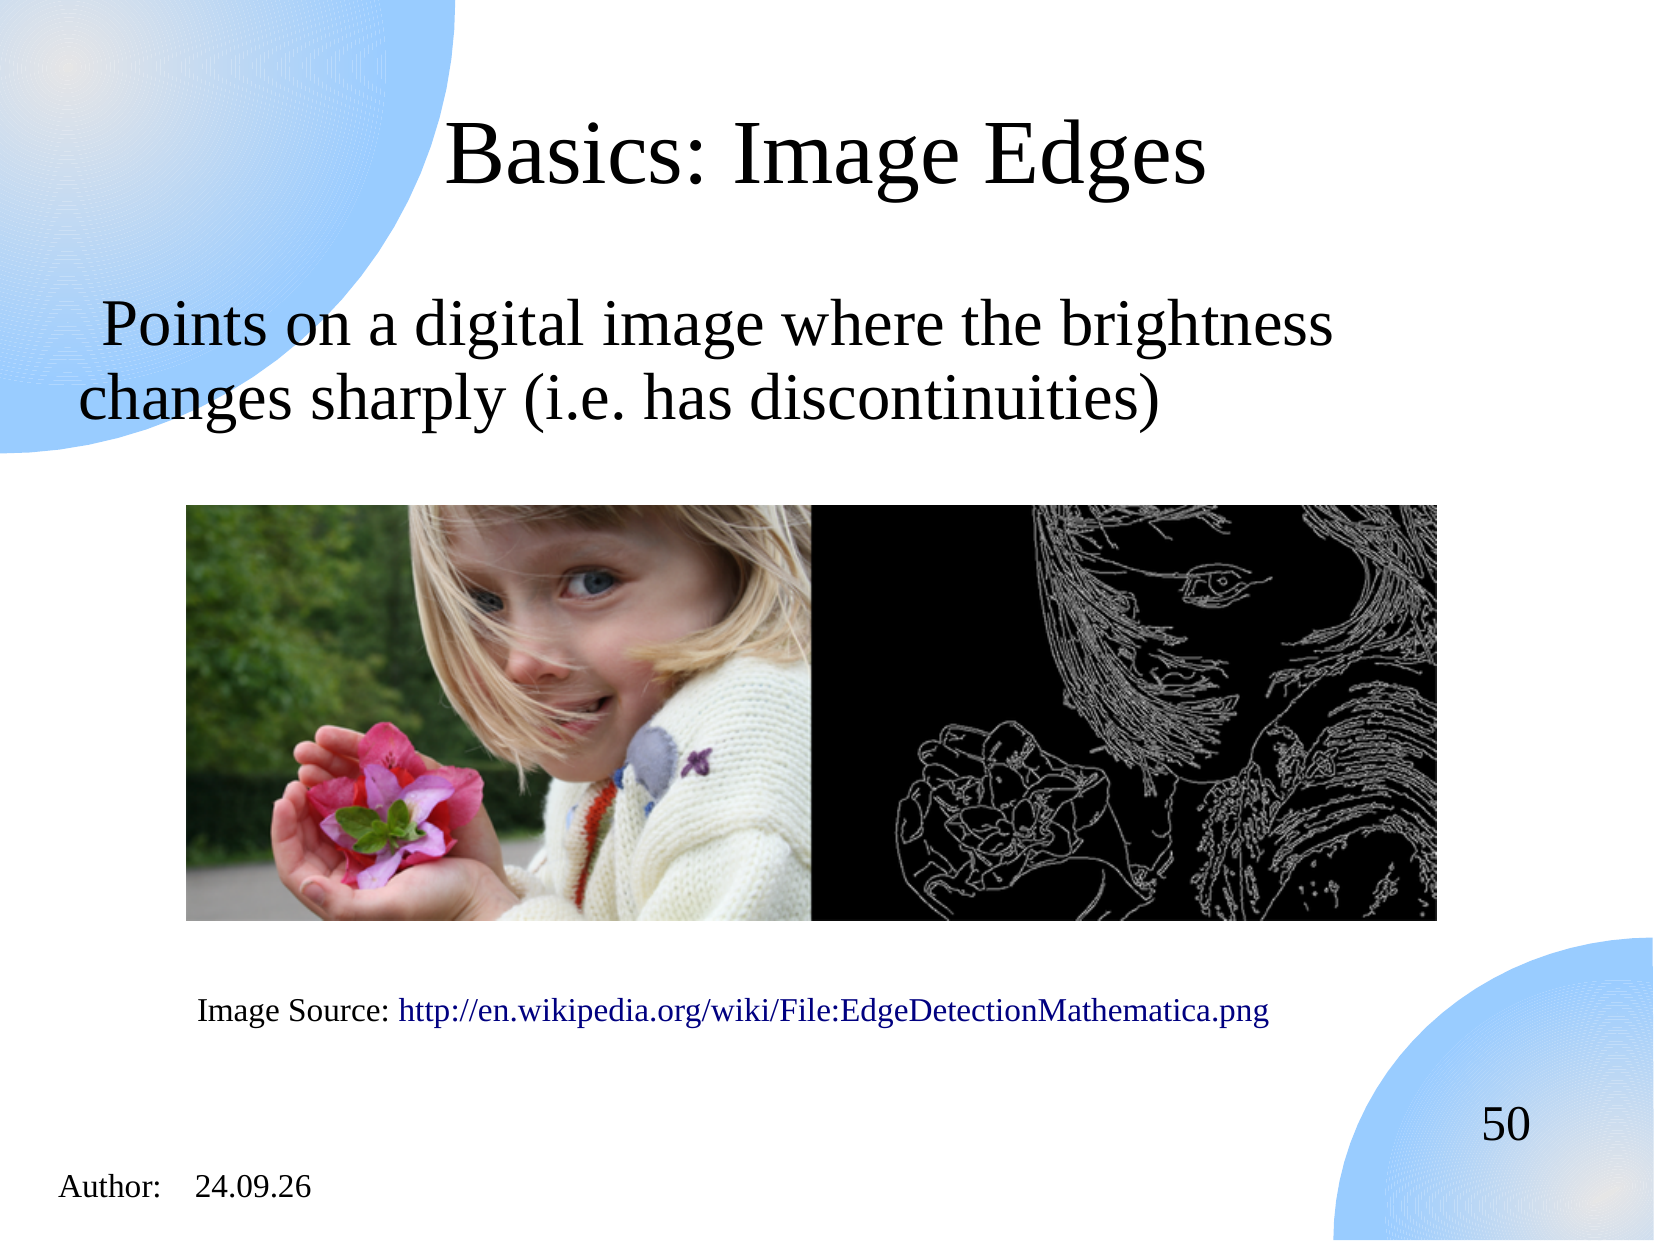

# Basics: Image Edges
Points on a digital image where the brightness changes sharply (i.e. has discontinuities)
Image Source: http://en.wikipedia.org/wiki/File:EdgeDetectionMathematica.png